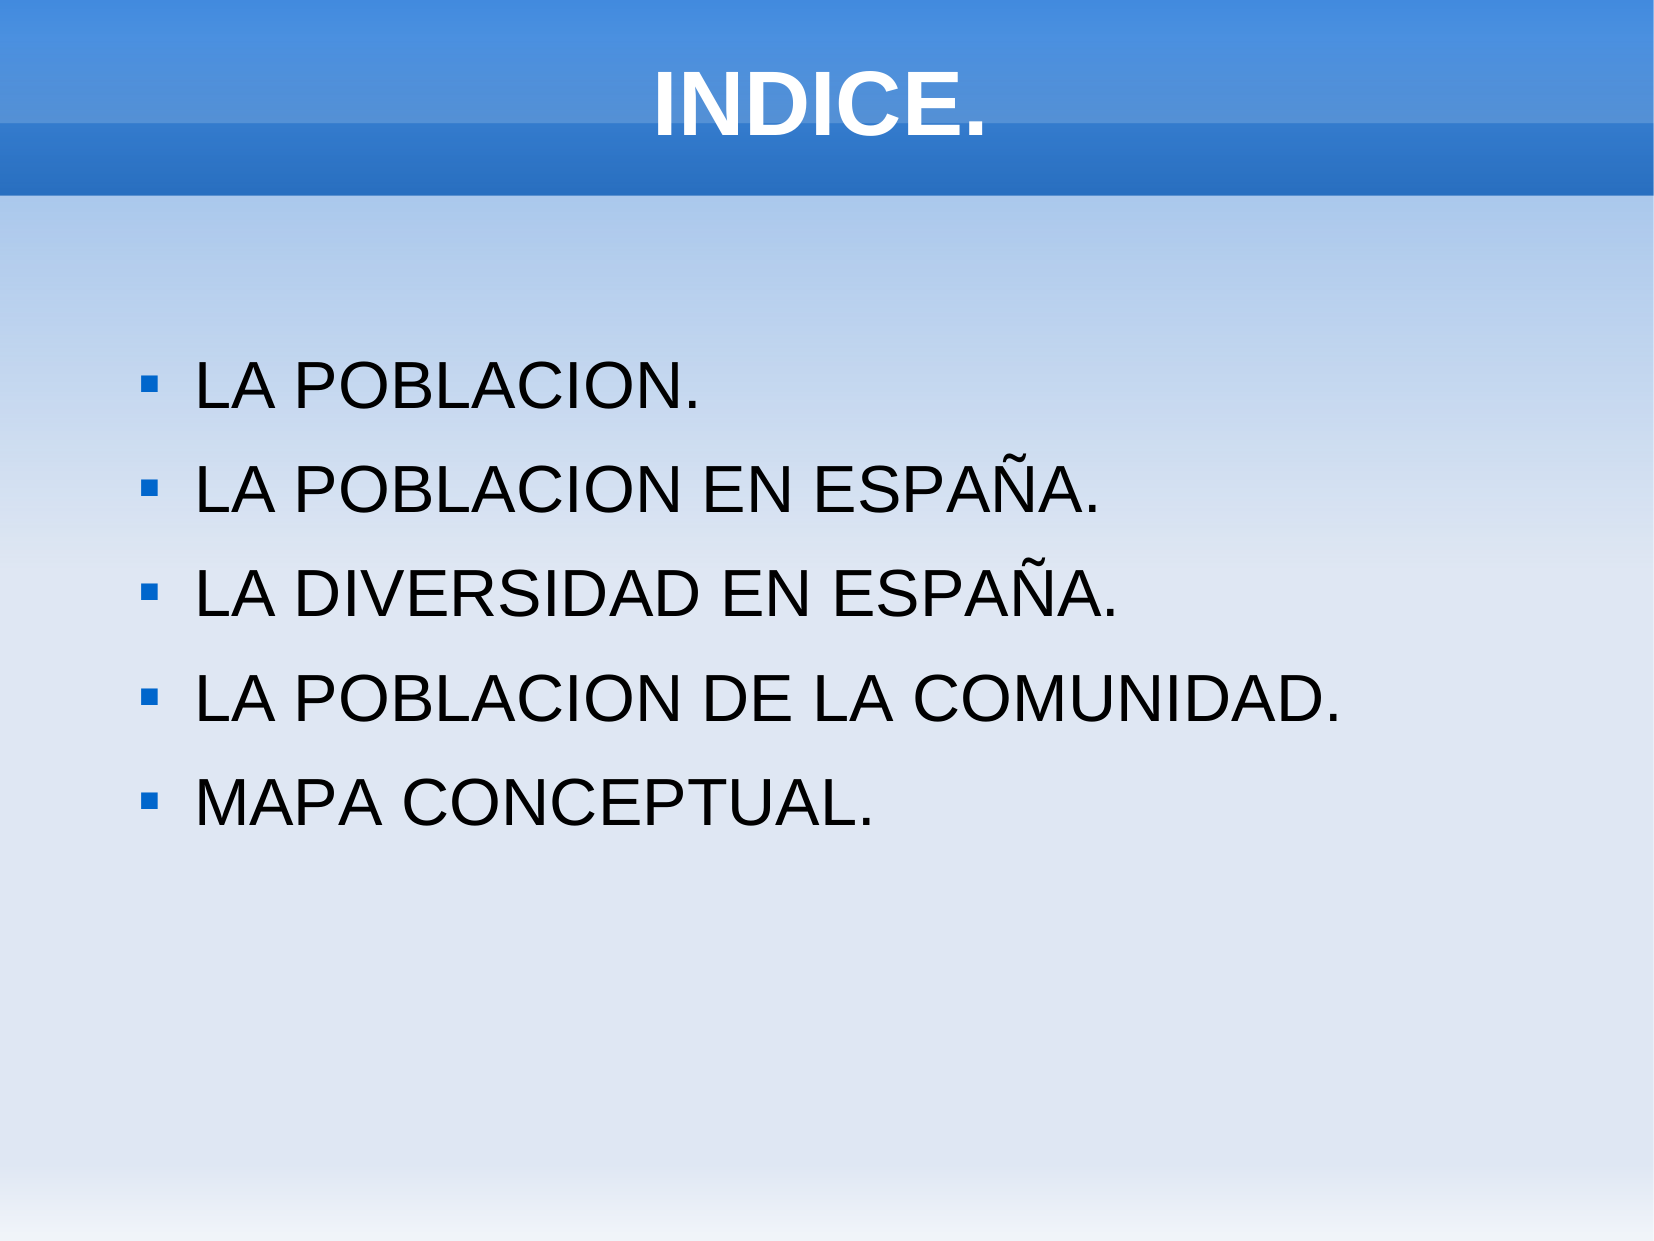

# INDICE.
LA POBLACION.
LA POBLACION EN ESPAÑA.
LA DIVERSIDAD EN ESPAÑA.
LA POBLACION DE LA COMUNIDAD.
MAPA CONCEPTUAL.